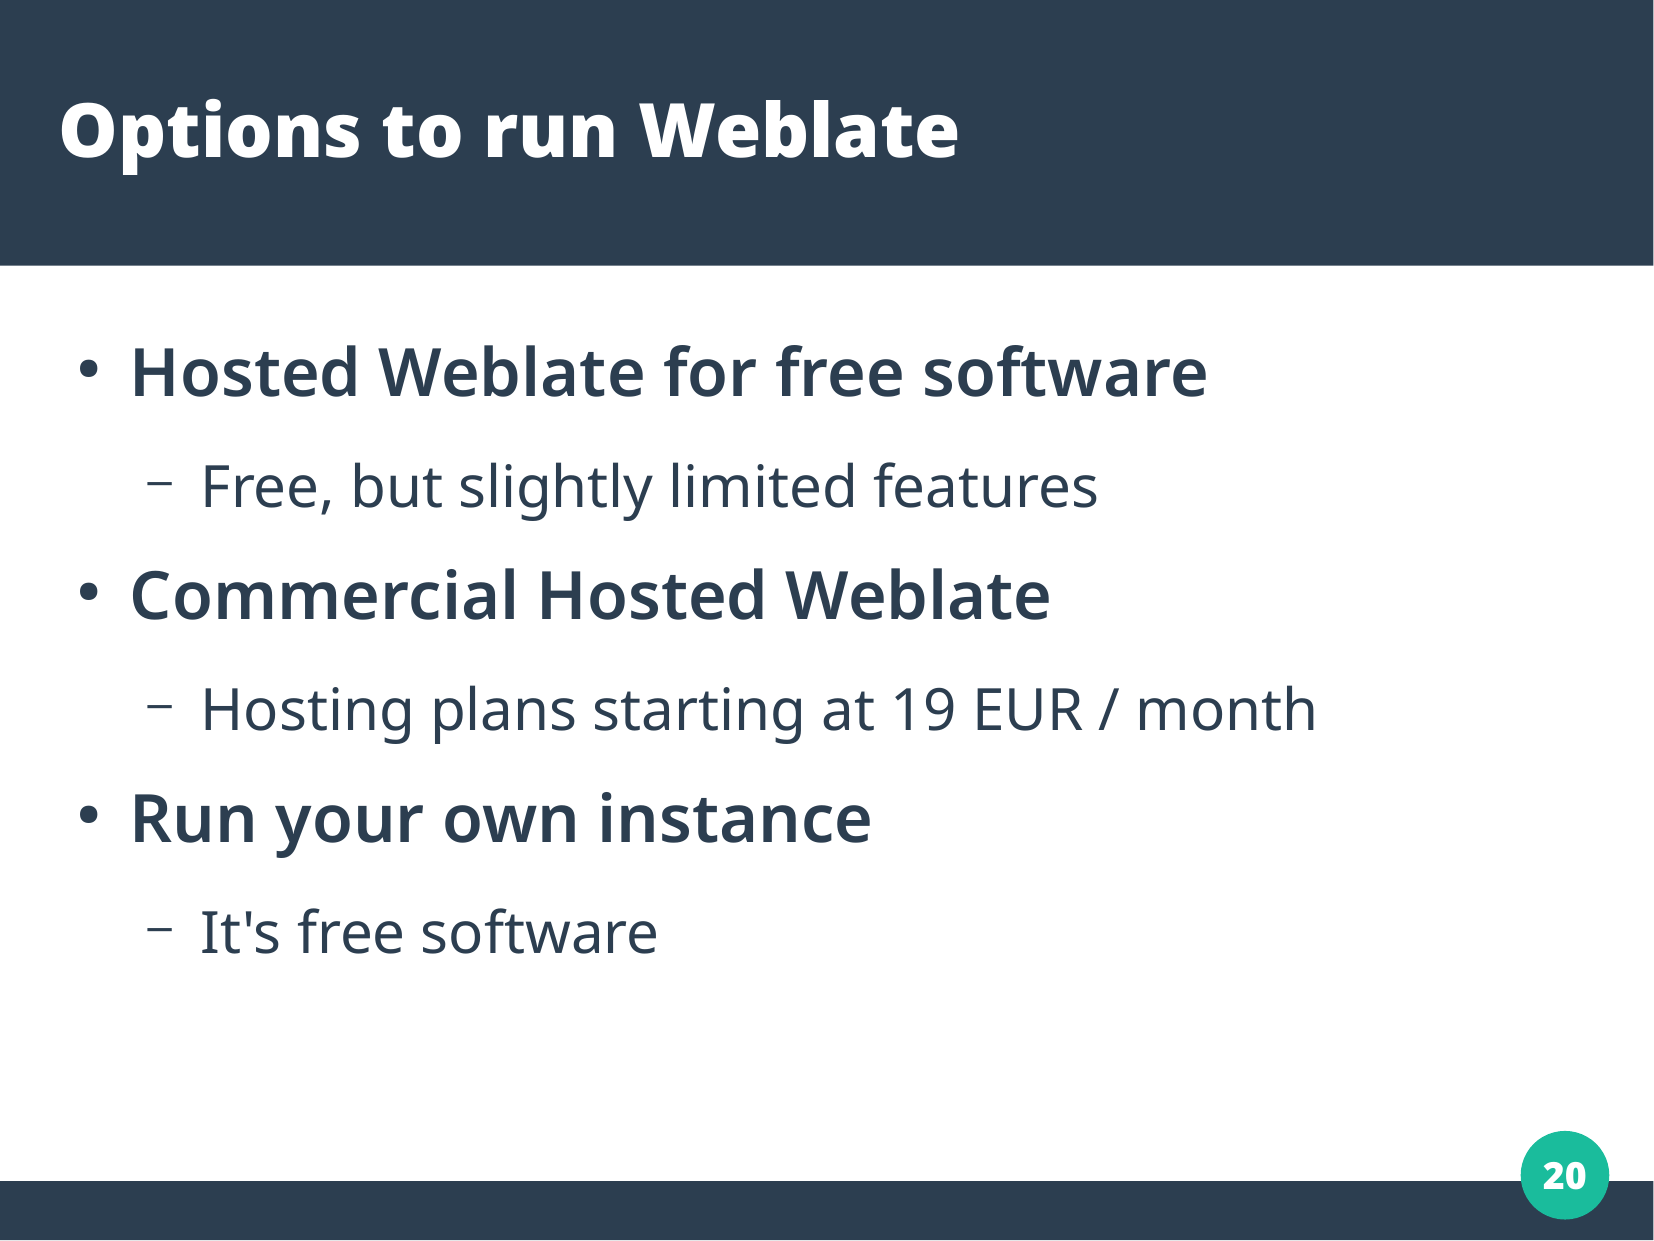

# Options to run Weblate
Hosted Weblate for free software
Free, but slightly limited features
Commercial Hosted Weblate
Hosting plans starting at 19 EUR / month
Run your own instance
It's free software
20